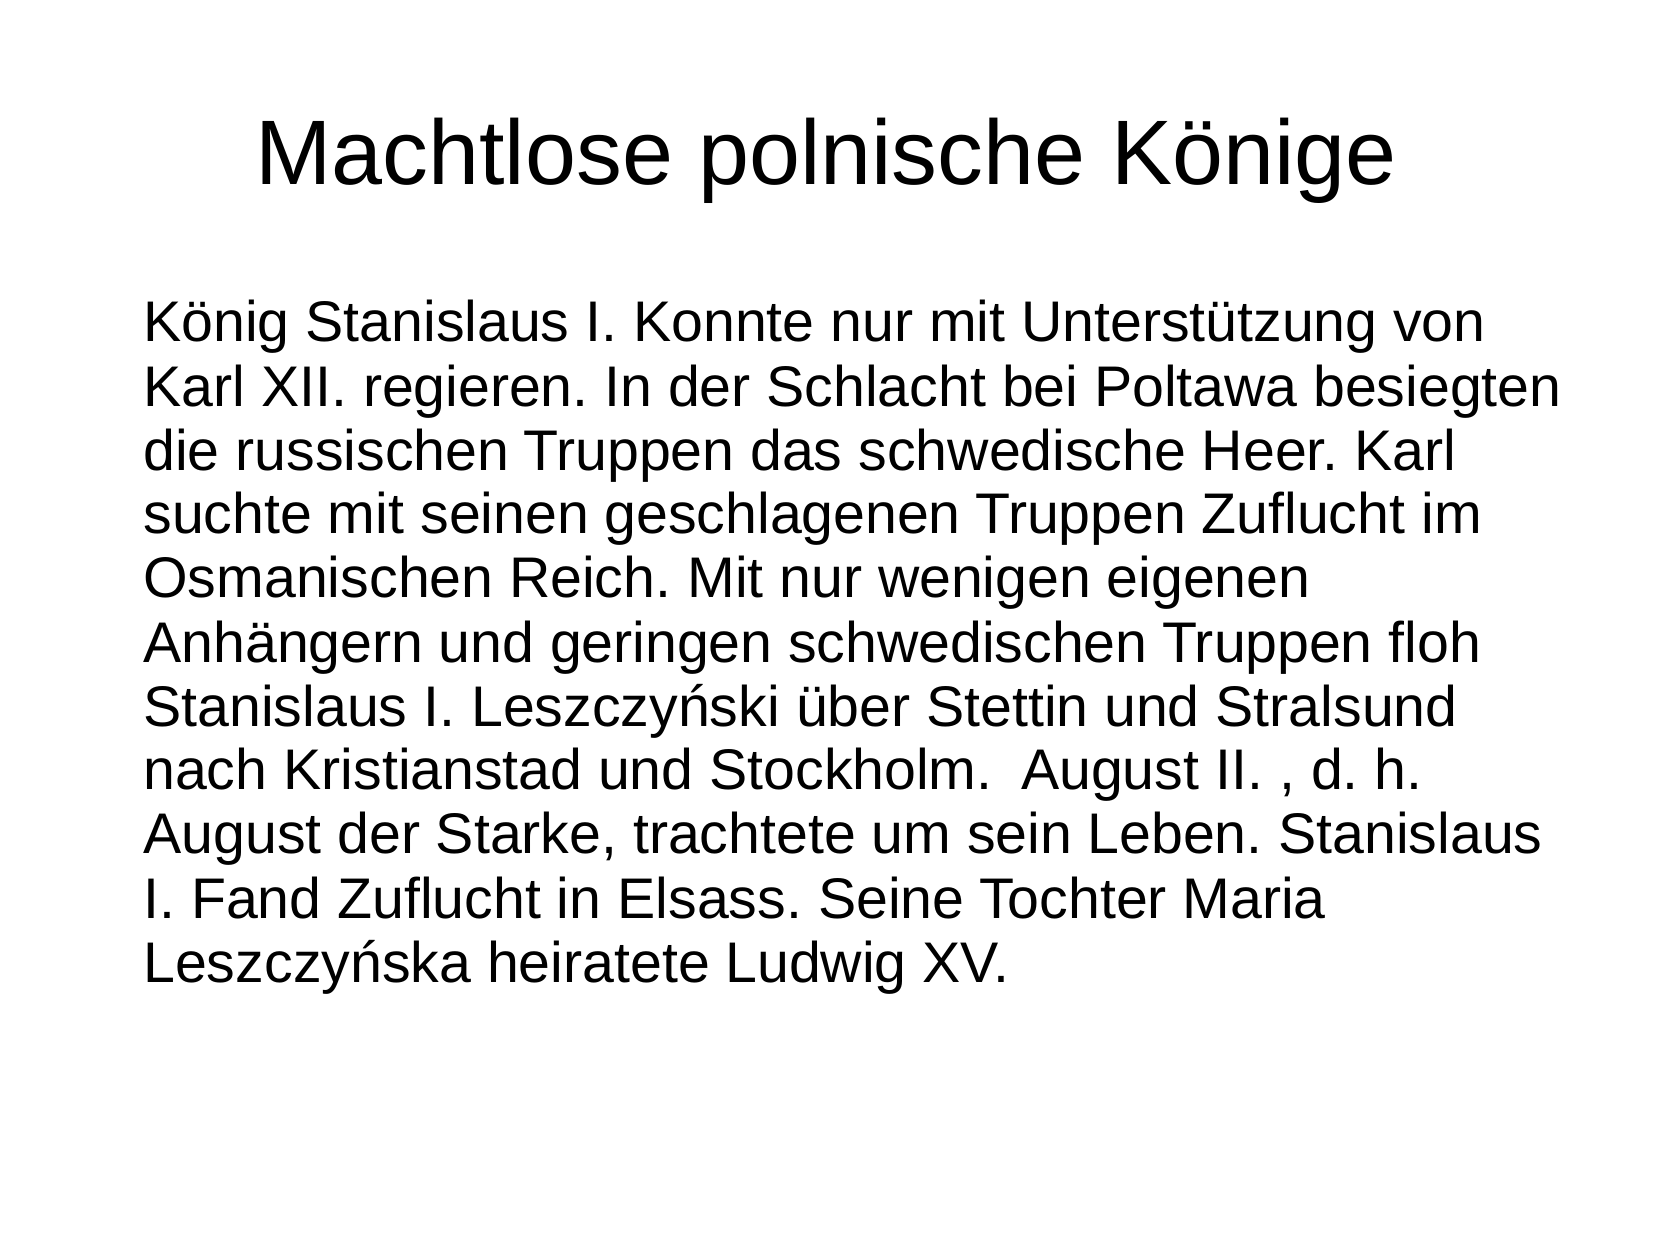

# Machtlose polnische Könige
König Stanislaus I. Konnte nur mit Unterstützung von Karl XII. regieren. In der Schlacht bei Poltawa besiegten die russischen Truppen das schwedische Heer. Karl suchte mit seinen geschlagenen Truppen Zuflucht im Osmanischen Reich. Mit nur wenigen eigenen Anhängern und geringen schwedischen Truppen floh Stanislaus I. Leszczyński über Stettin und Stralsund nach Kristianstad und Stockholm. August II. , d. h. August der Starke, trachtete um sein Leben. Stanislaus I. Fand Zuflucht in Elsass. Seine Tochter Maria Leszczyńska heiratete Ludwig XV.